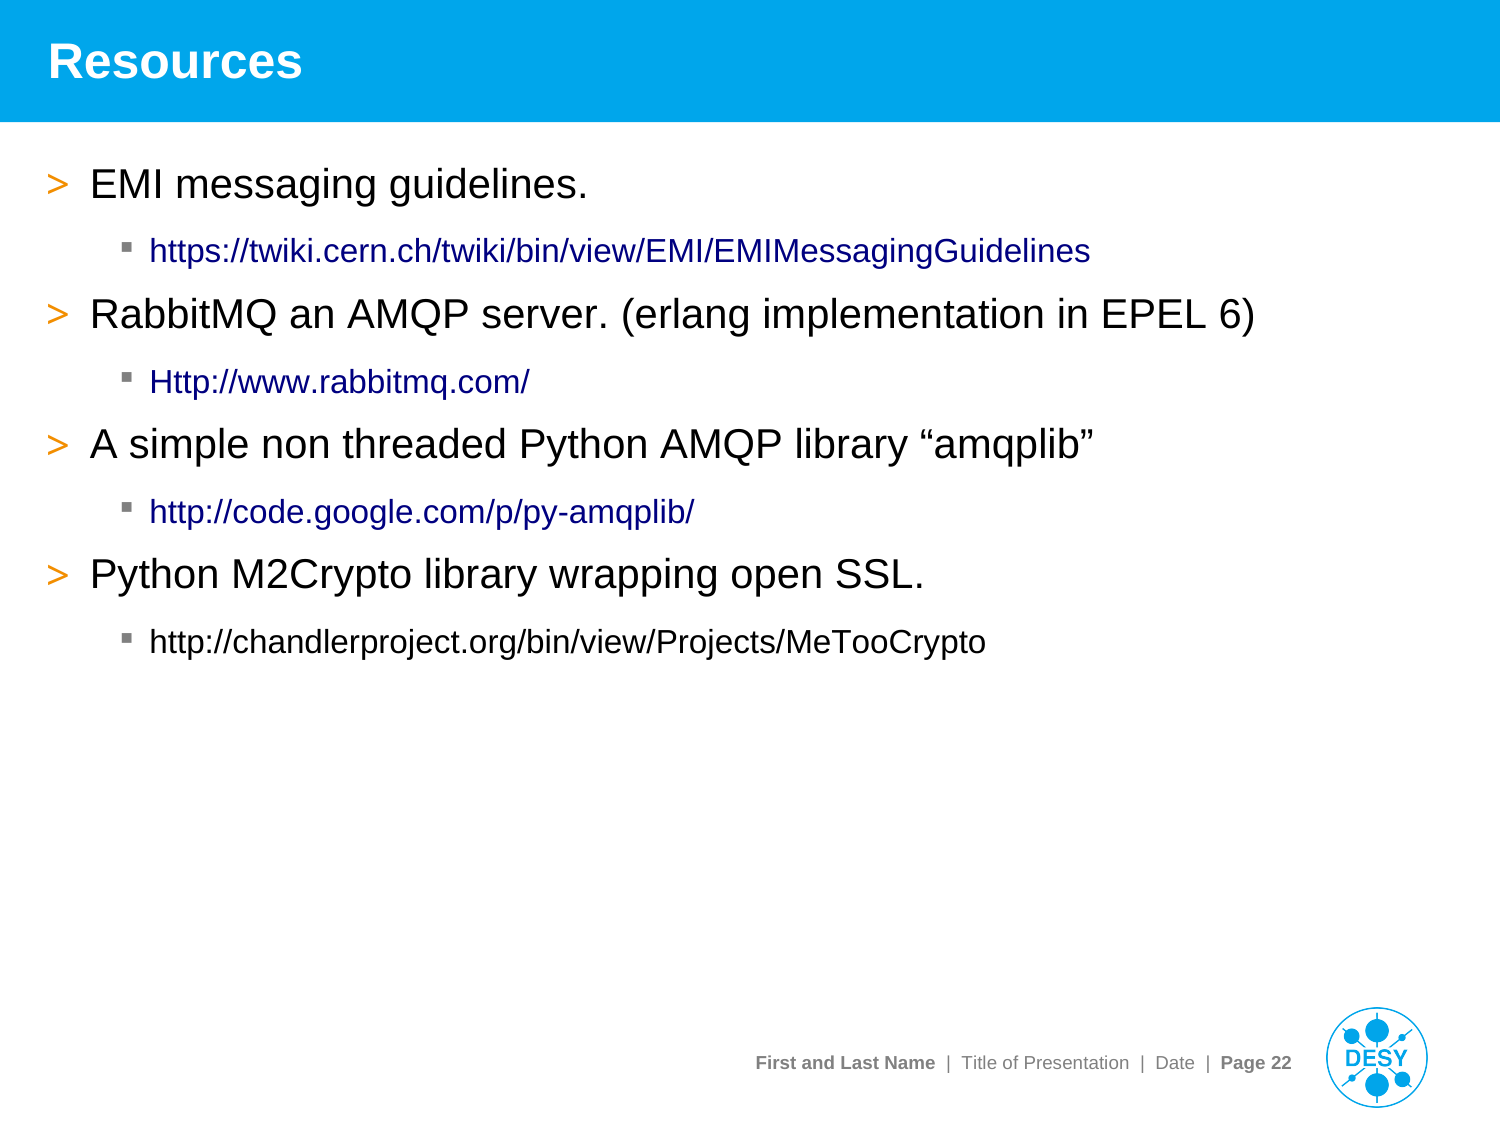

# Resources
EMI messaging guidelines.
https://twiki.cern.ch/twiki/bin/view/EMI/EMIMessagingGuidelines
RabbitMQ an AMQP server. (erlang implementation in EPEL 6)
Http://www.rabbitmq.com/
A simple non threaded Python AMQP library “amqplib”
http://code.google.com/p/py-amqplib/
Python M2Crypto library wrapping open SSL.
http://chandlerproject.org/bin/view/Projects/MeTooCrypto